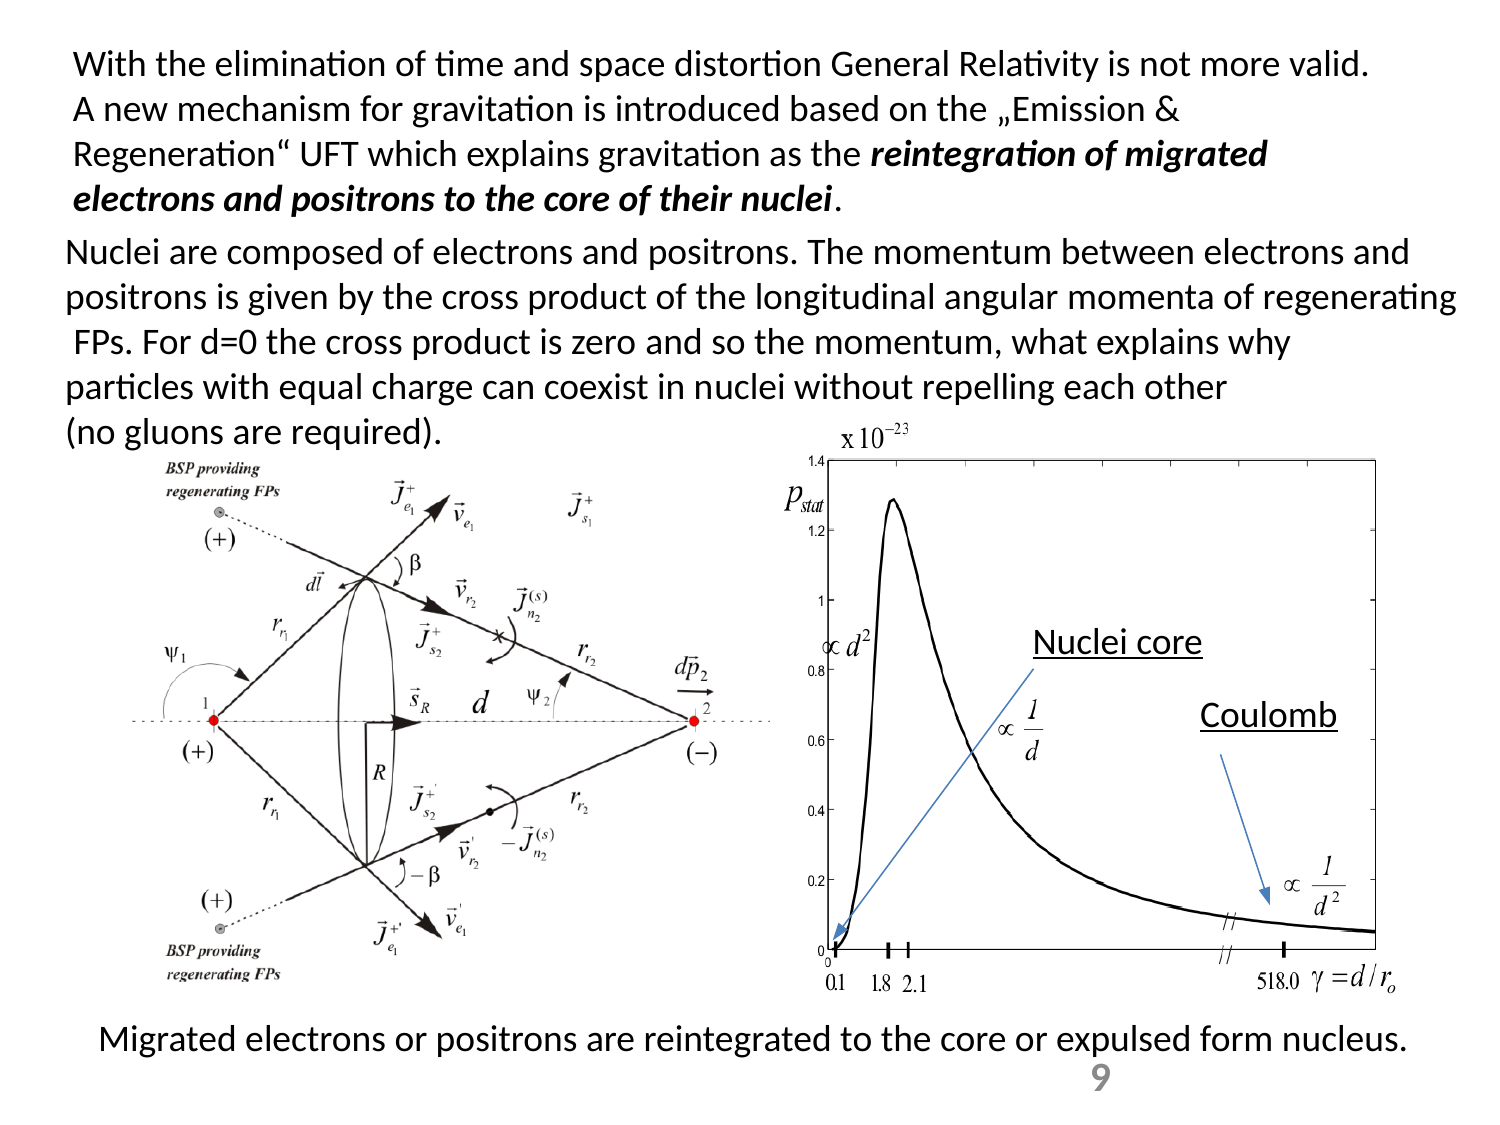

# With the elimination of time and space distortion General Relativity is not more valid. A new mechanism for gravitation is introduced based on the „Emission & Regeneration“ UFT which explains gravitation as the reintegration of migrated electrons and positrons to the core of their nuclei.
Nuclei are composed of electrons and positrons. The momentum between electrons and
positrons is given by the cross product of the longitudinal angular momenta of regenerating
 FPs. For d=0 the cross product is zero and so the momentum, what explains why
particles with equal charge can coexist in nuclei without repelling each other
(no gluons are required).
Nuclei core
Coulomb
Migrated electrons or positrons are reintegrated to the core or expulsed form nucleus.